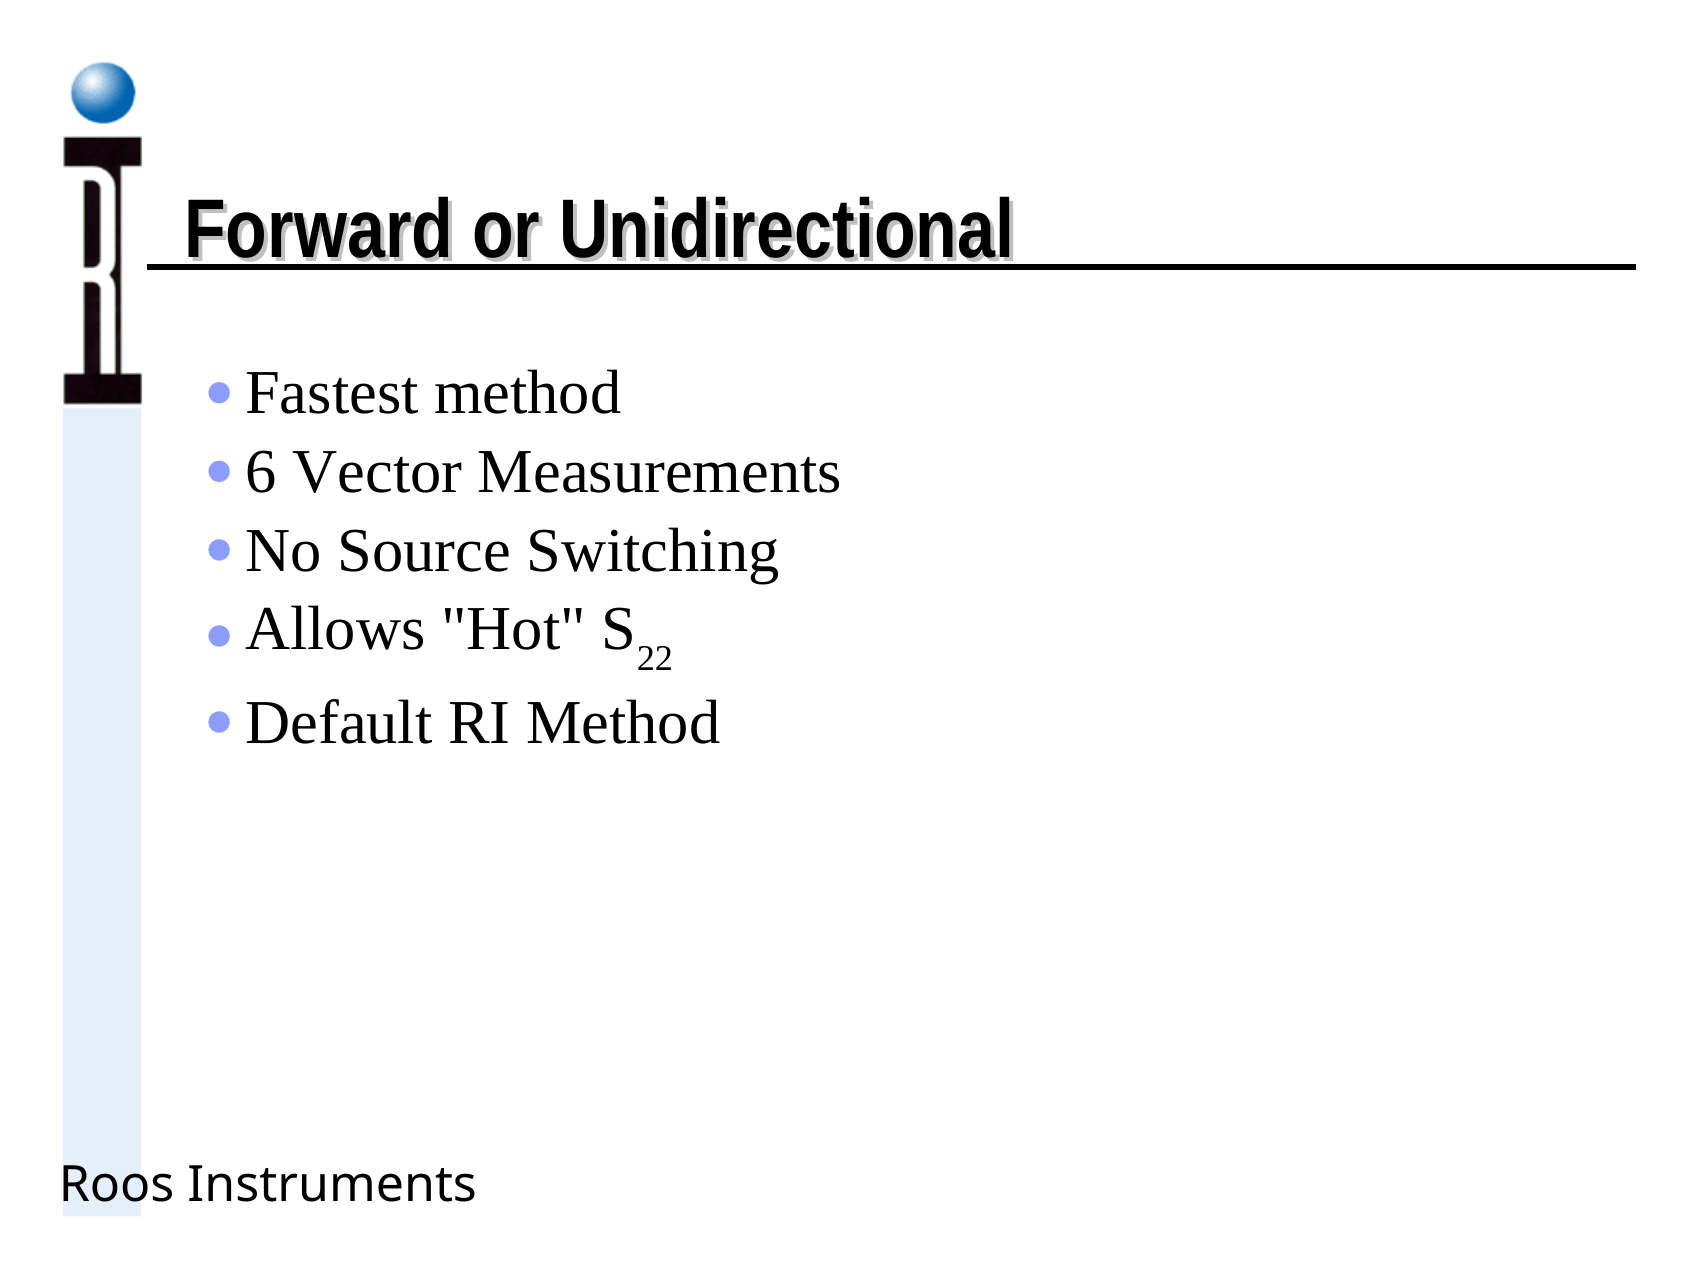

Forward or Unidirectional
Fastest method
6 Vector Measurements
No Source Switching
Allows "Hot" S22
Default RI Method